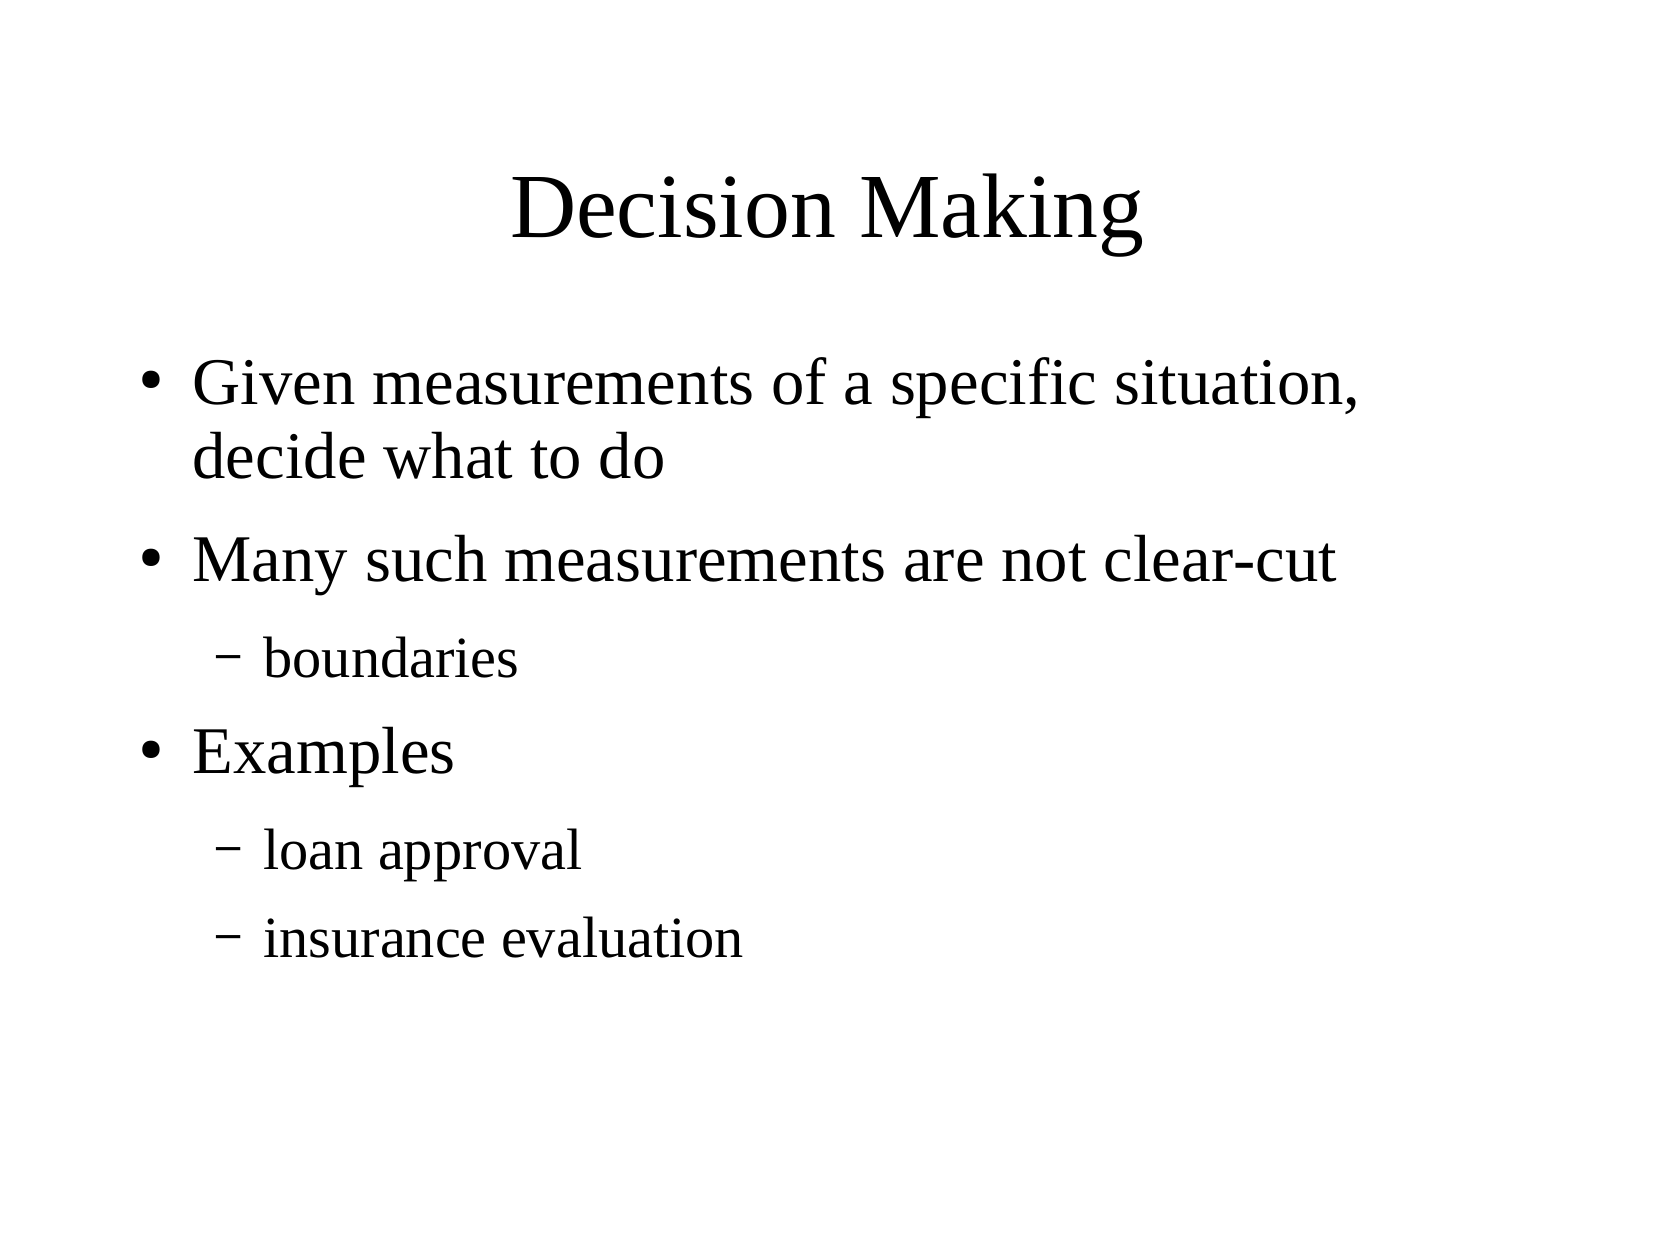

# Decision Making
Given measurements of a specific situation, decide what to do
Many such measurements are not clear-cut
boundaries
Examples
loan approval
insurance evaluation